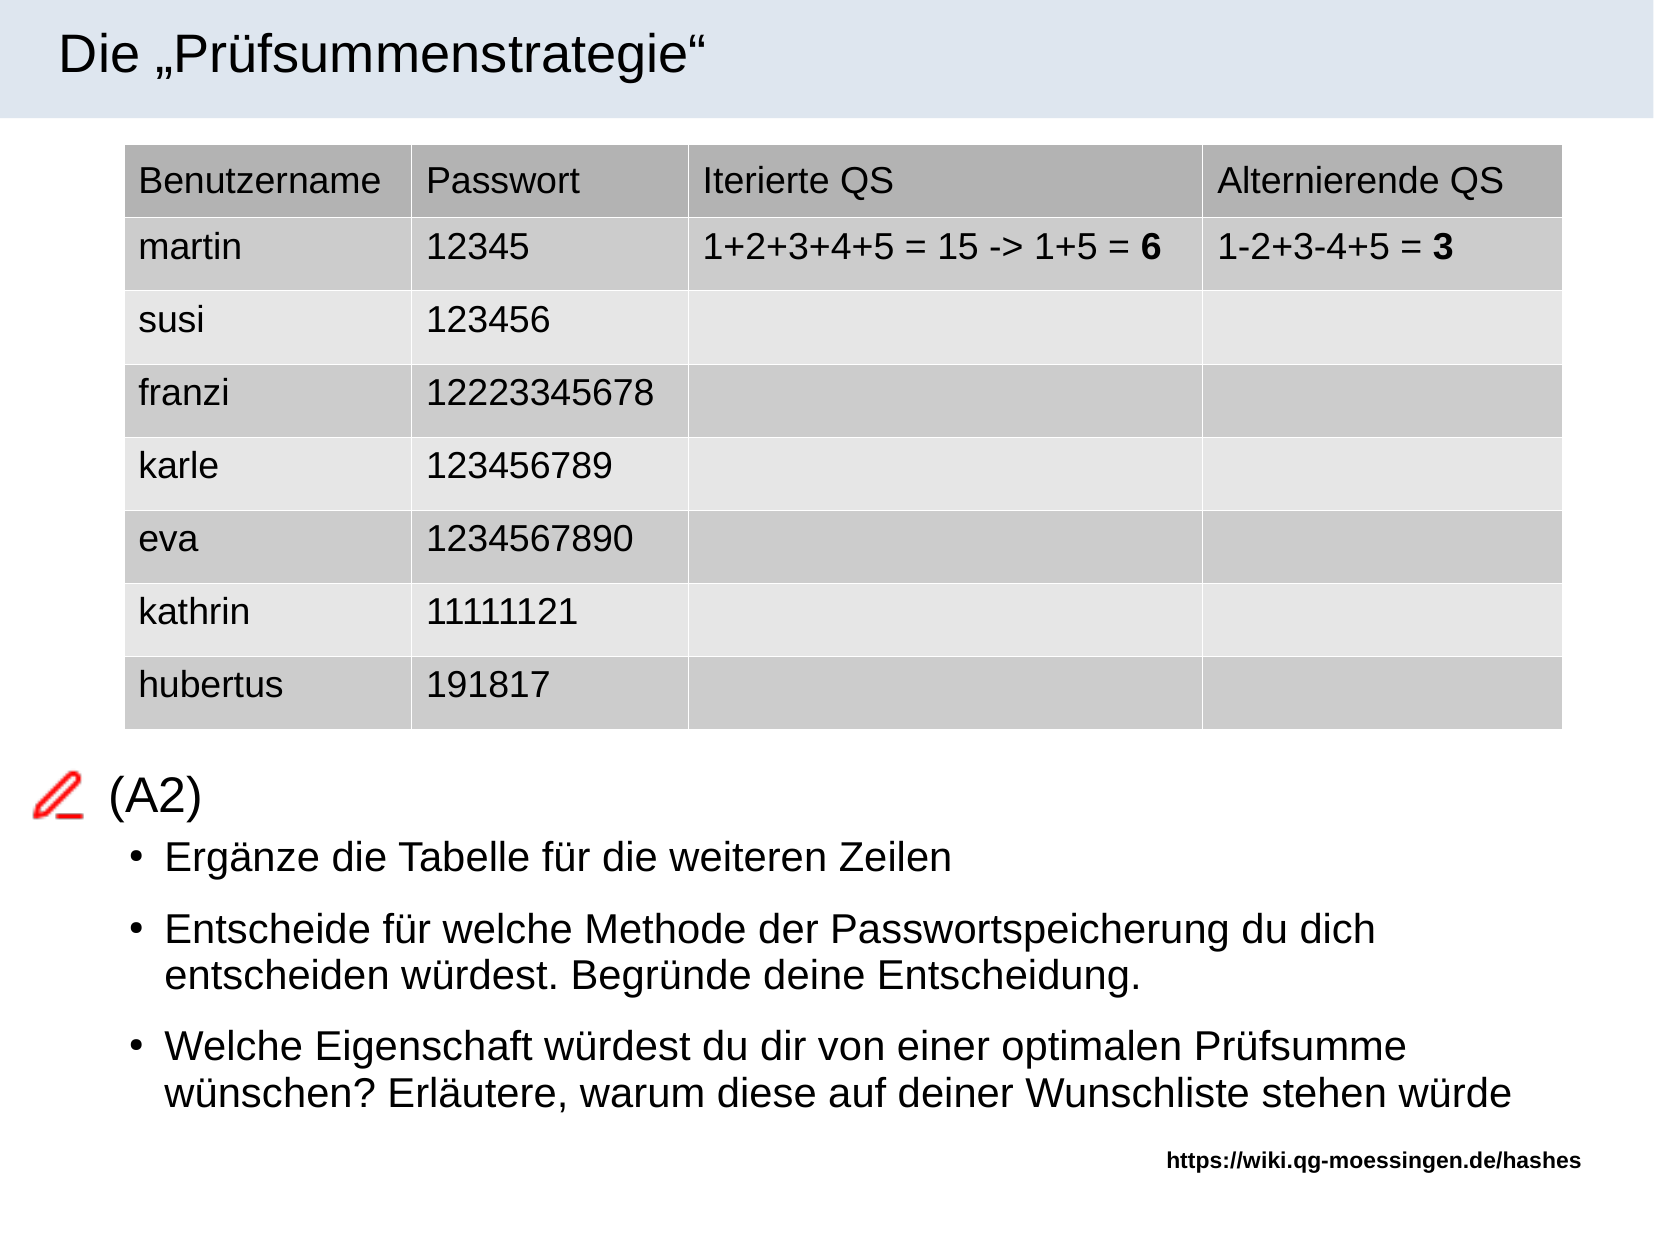

# Die „Prüfsummenstrategie“
| Benutzername | Passwort | Iterierte QS | Alternierende QS |
| --- | --- | --- | --- |
| martin | 12345 | 1+2+3+4+5 = 15 -> 1+5 = 6 | 1-2+3-4+5 = 3 |
| susi | 123456 | | |
| franzi | 12223345678 | | |
| karle | 123456789 | | |
| eva | 1234567890 | | |
| kathrin | 11111121 | | |
| hubertus | 191817 | | |
 (A2)
Ergänze die Tabelle für die weiteren Zeilen
Entscheide für welche Methode der Passwortspeicherung du dich entscheiden würdest. Begründe deine Entscheidung.
Welche Eigenschaft würdest du dir von einer optimalen Prüfsumme wünschen? Erläutere, warum diese auf deiner Wunschliste stehen würde
https://wiki.qg-moessingen.de/hashes